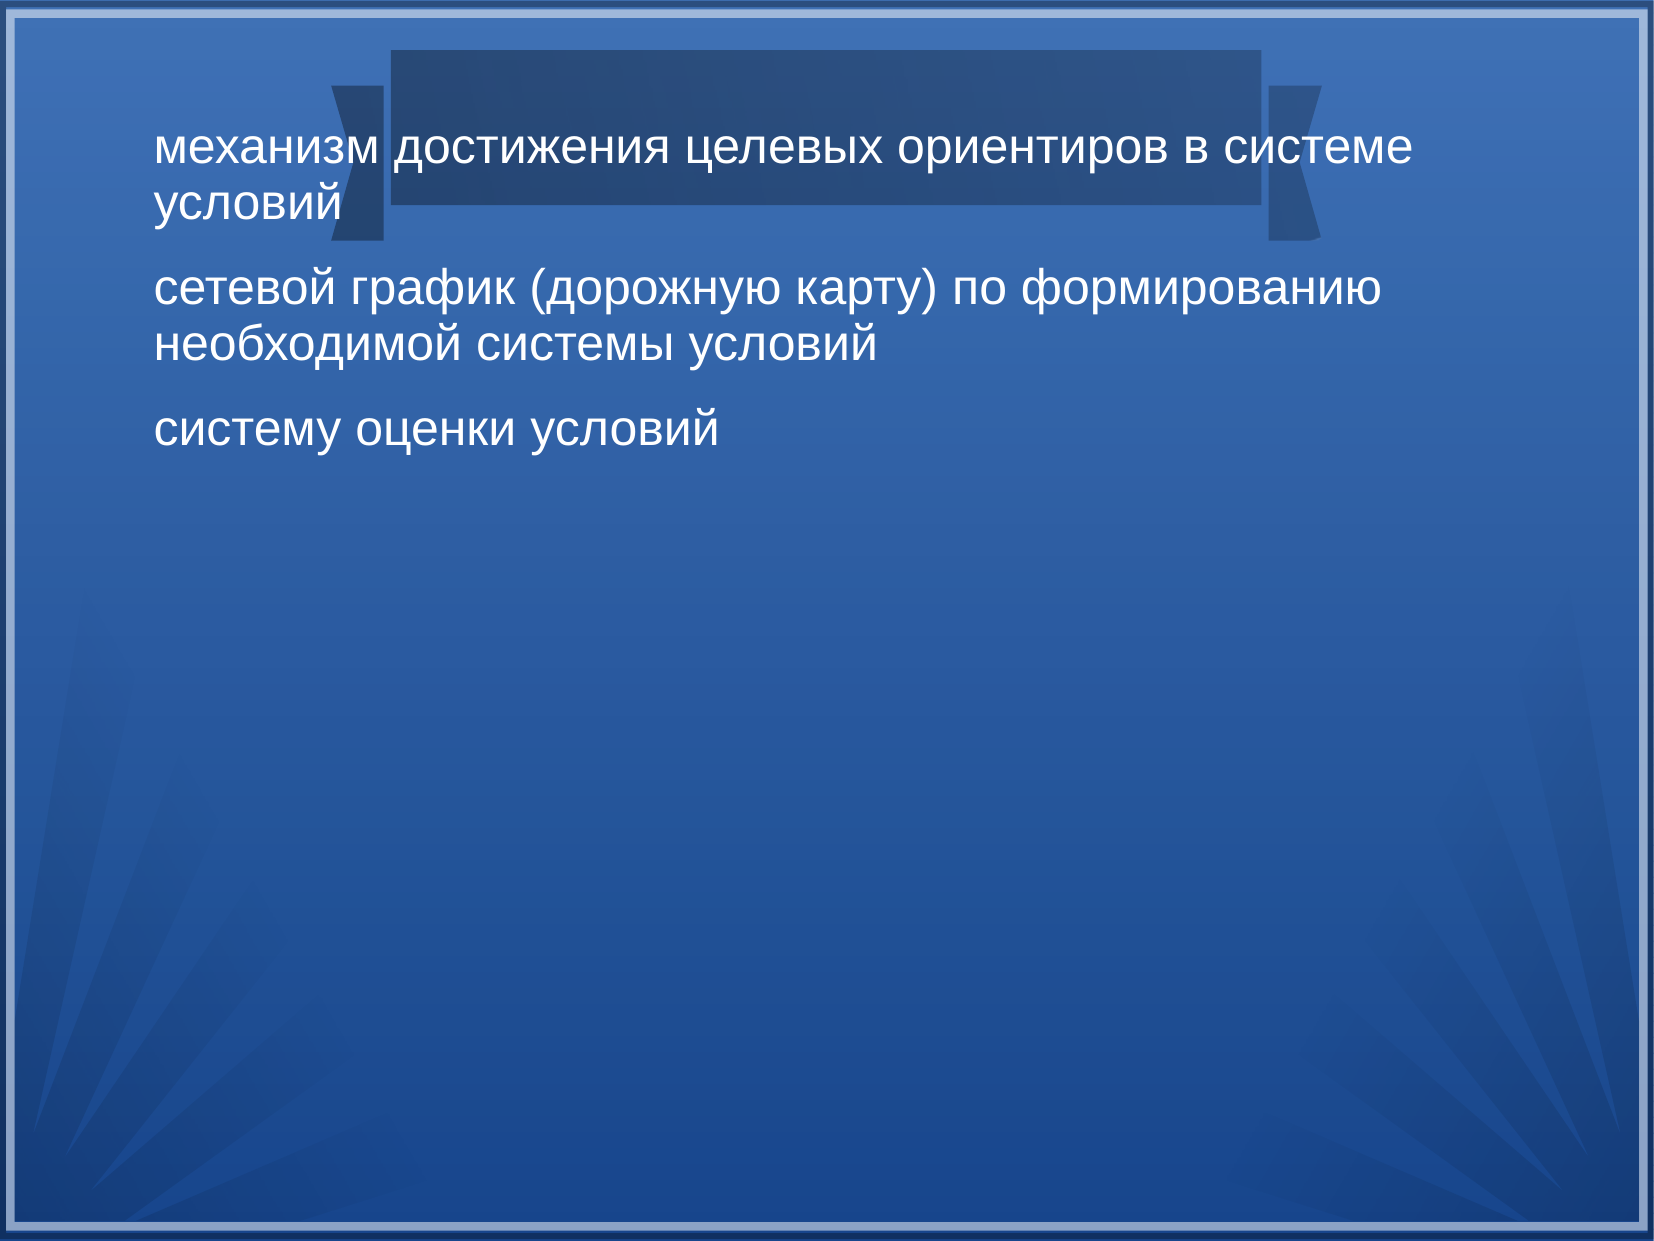

#
механизм достижения целевых ориентиров в системе условий
сетевой график (дорожную карту) по формированию необходимой системы условий
систему оценки условий